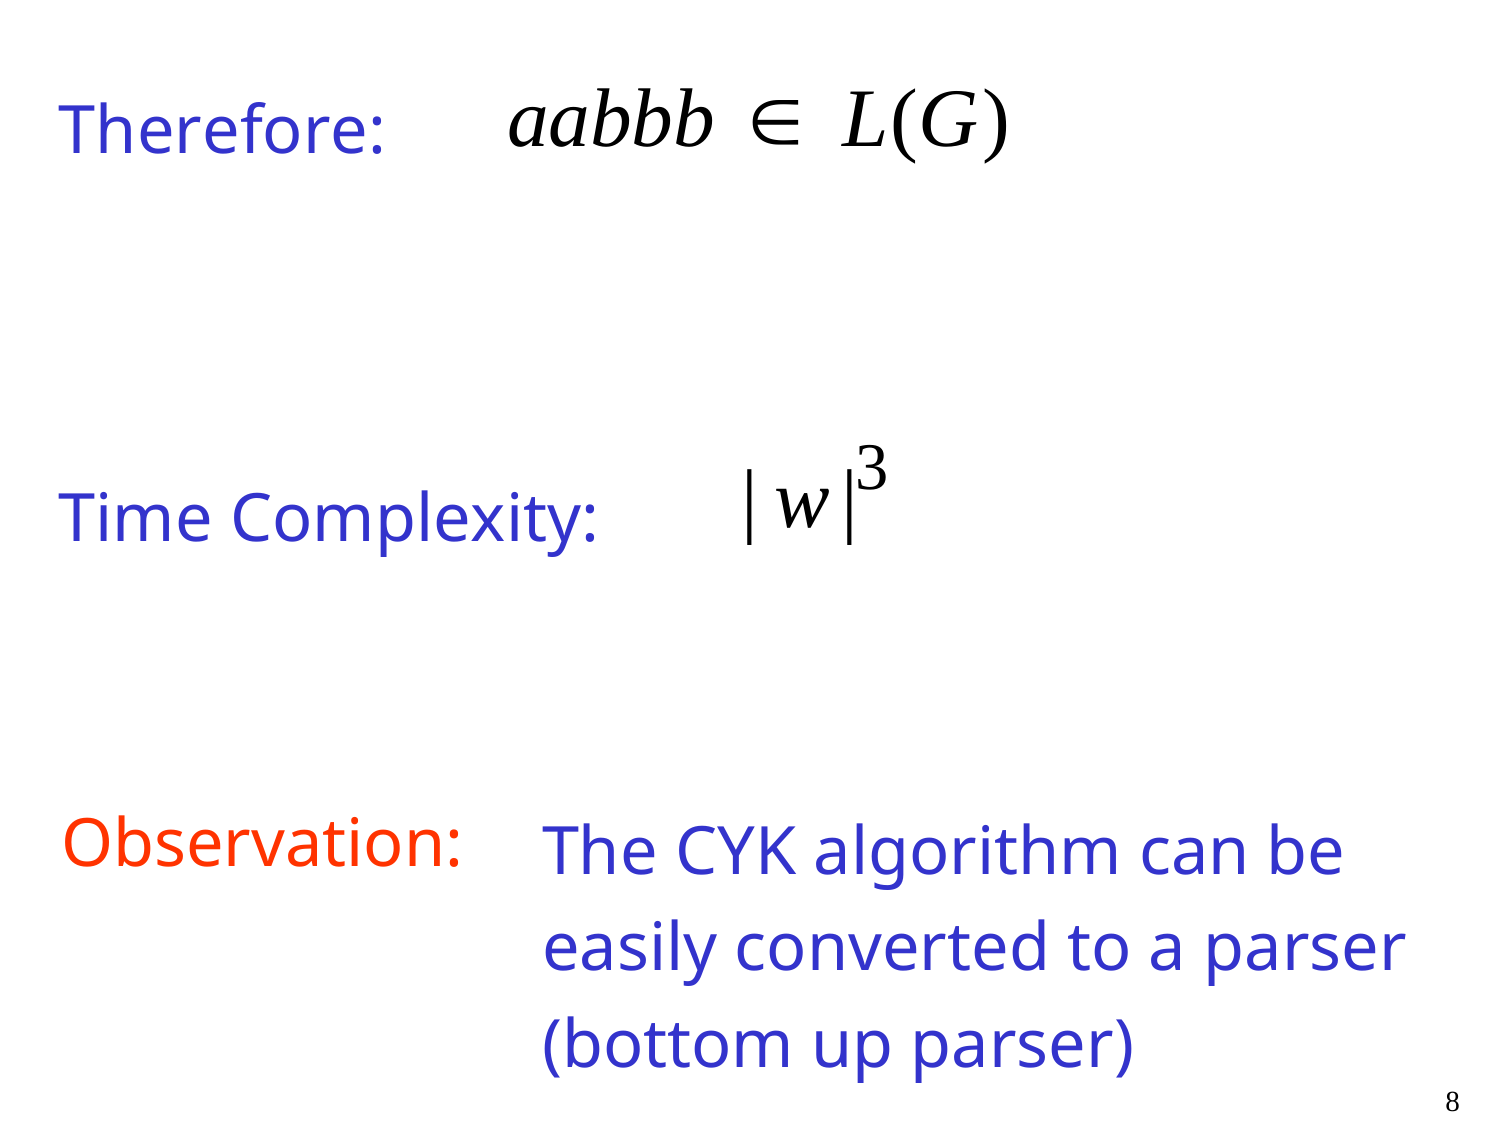

Therefore:
Time Complexity:
Observation:
The CYK algorithm can be
easily converted to a parser
(bottom up parser)